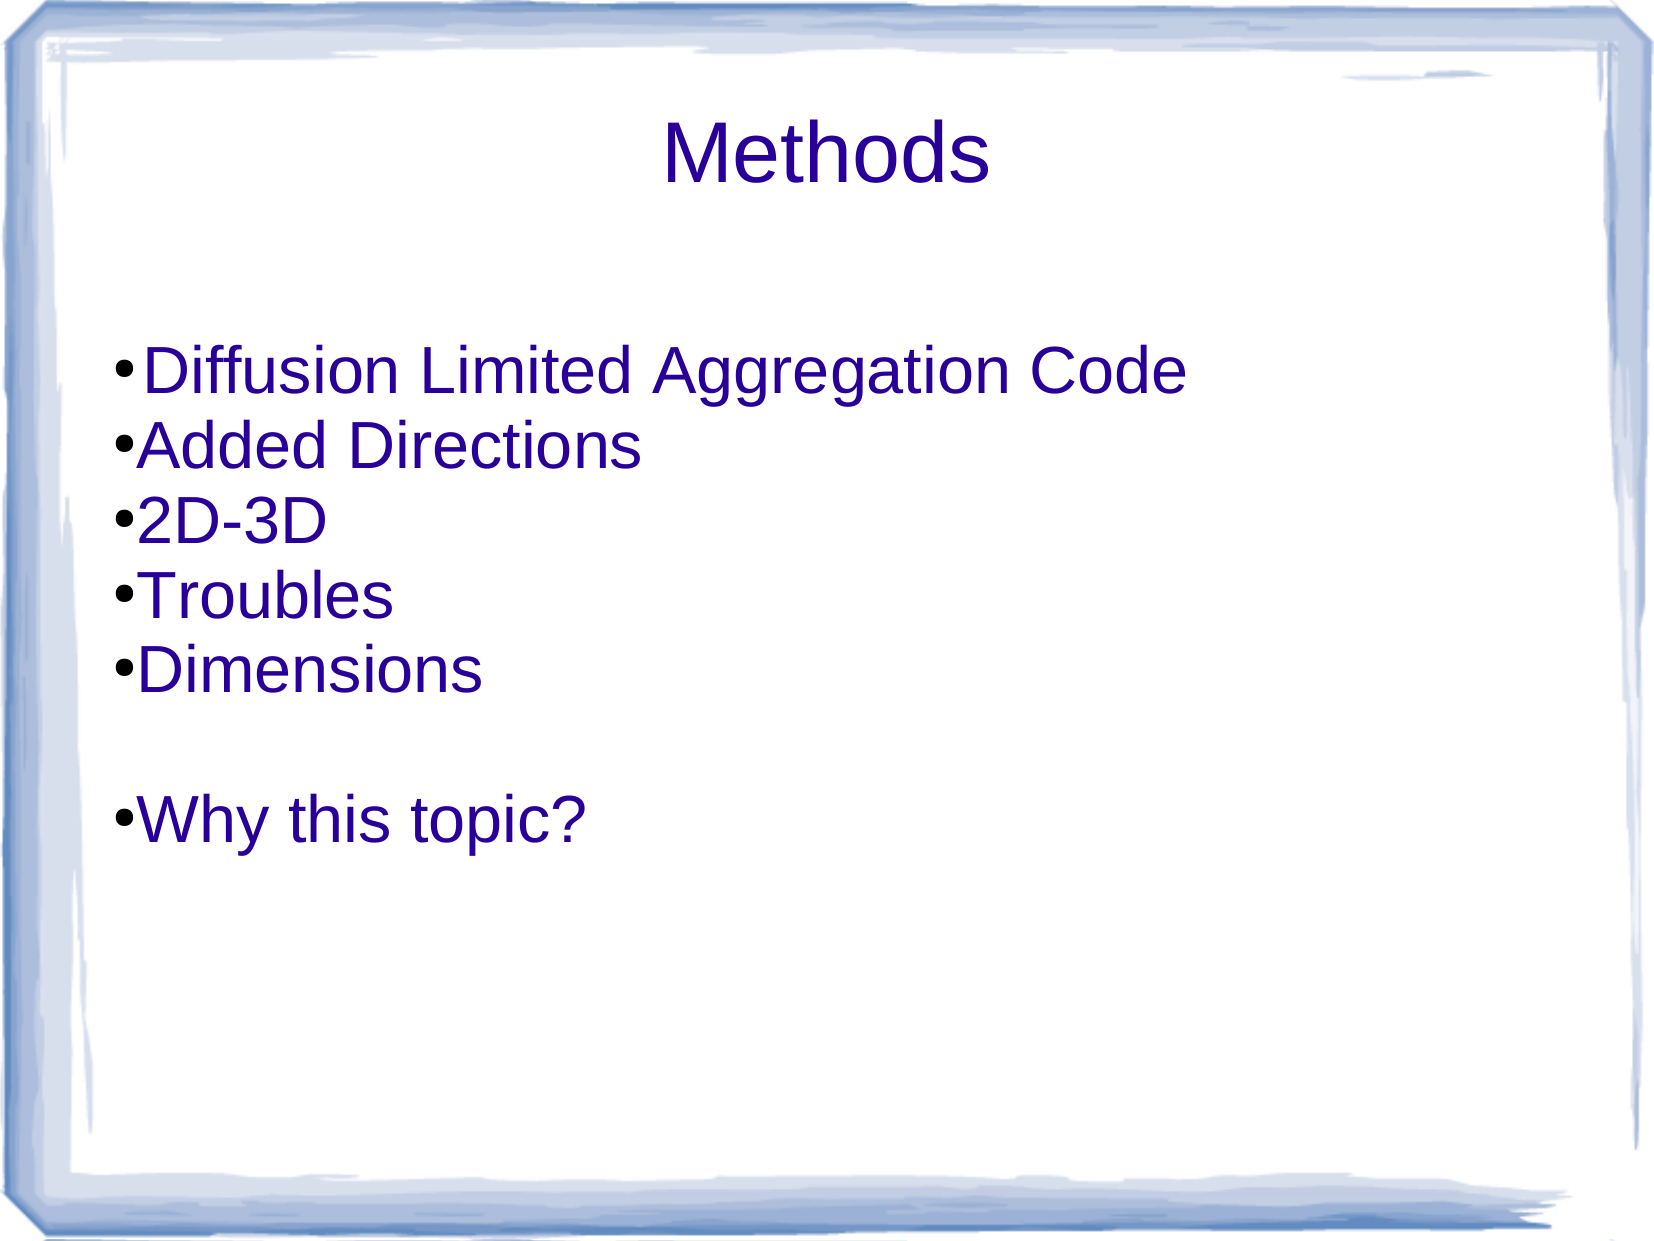

# Methods
Diffusion Limited Aggregation Code
Added Directions
2D-3D
Troubles
Dimensions
Why this topic?